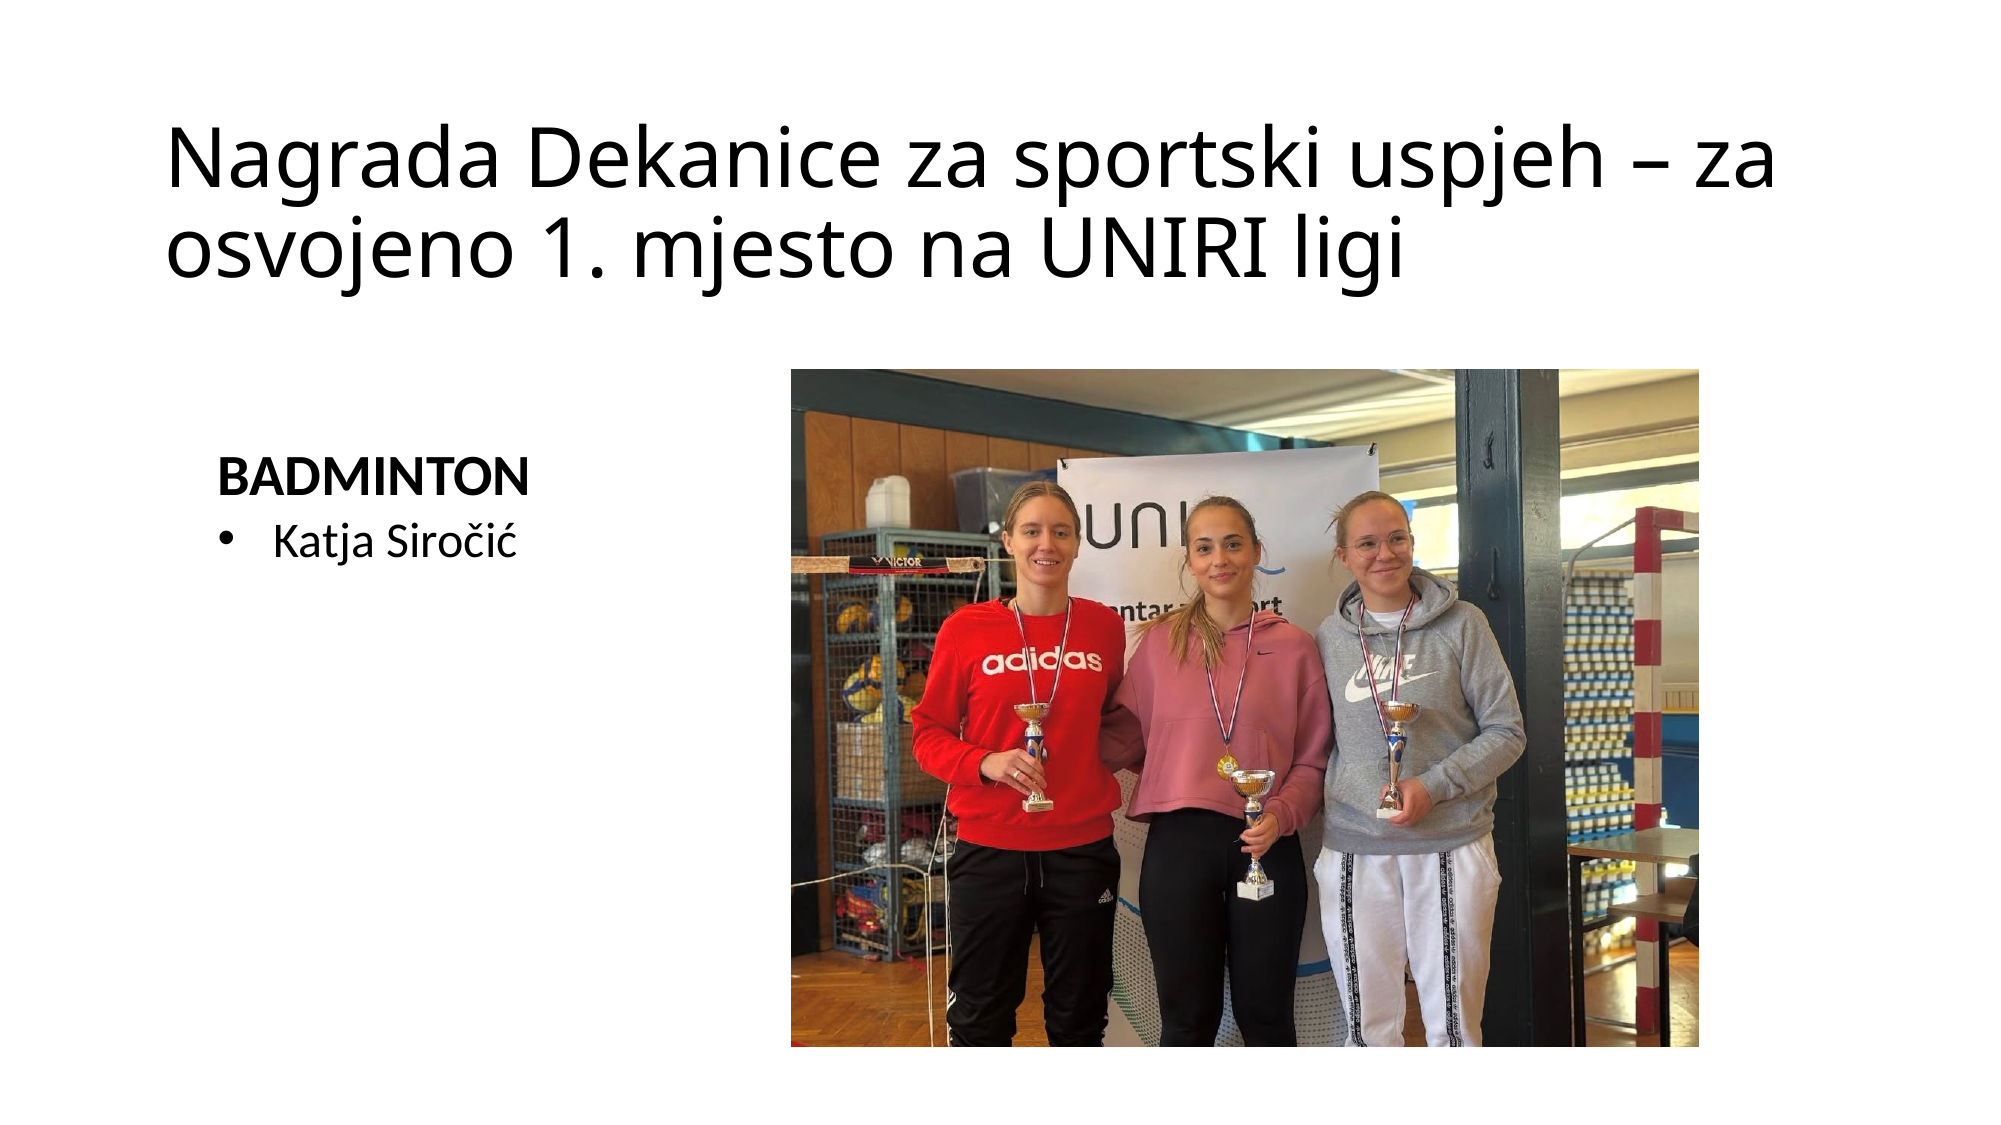

# Nagrada Dekanice za sportski uspjeh – za osvojeno 1. mjesto na UNIRI ligi
BADMINTON
Katja Siročić